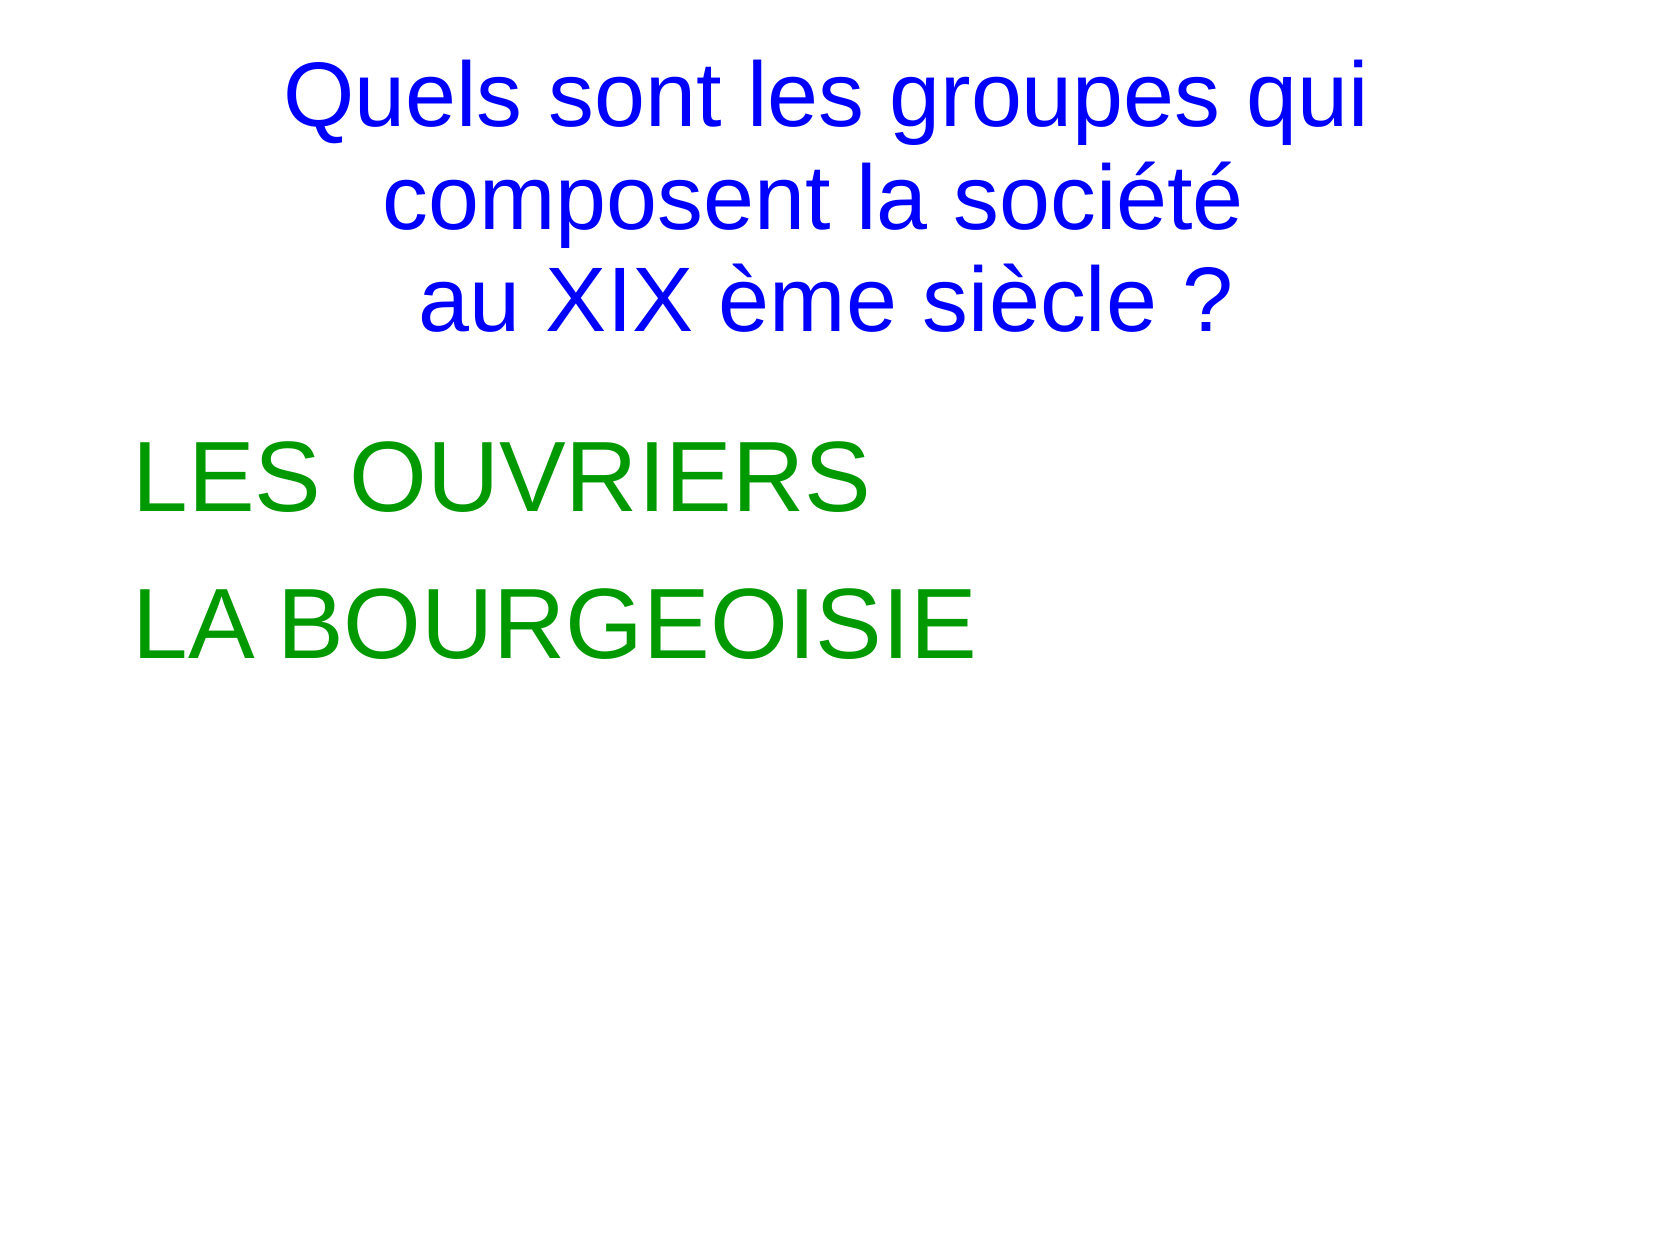

# Quels sont les groupes qui composent la société au XIX ème siècle ?
LES OUVRIERS
LA BOURGEOISIE